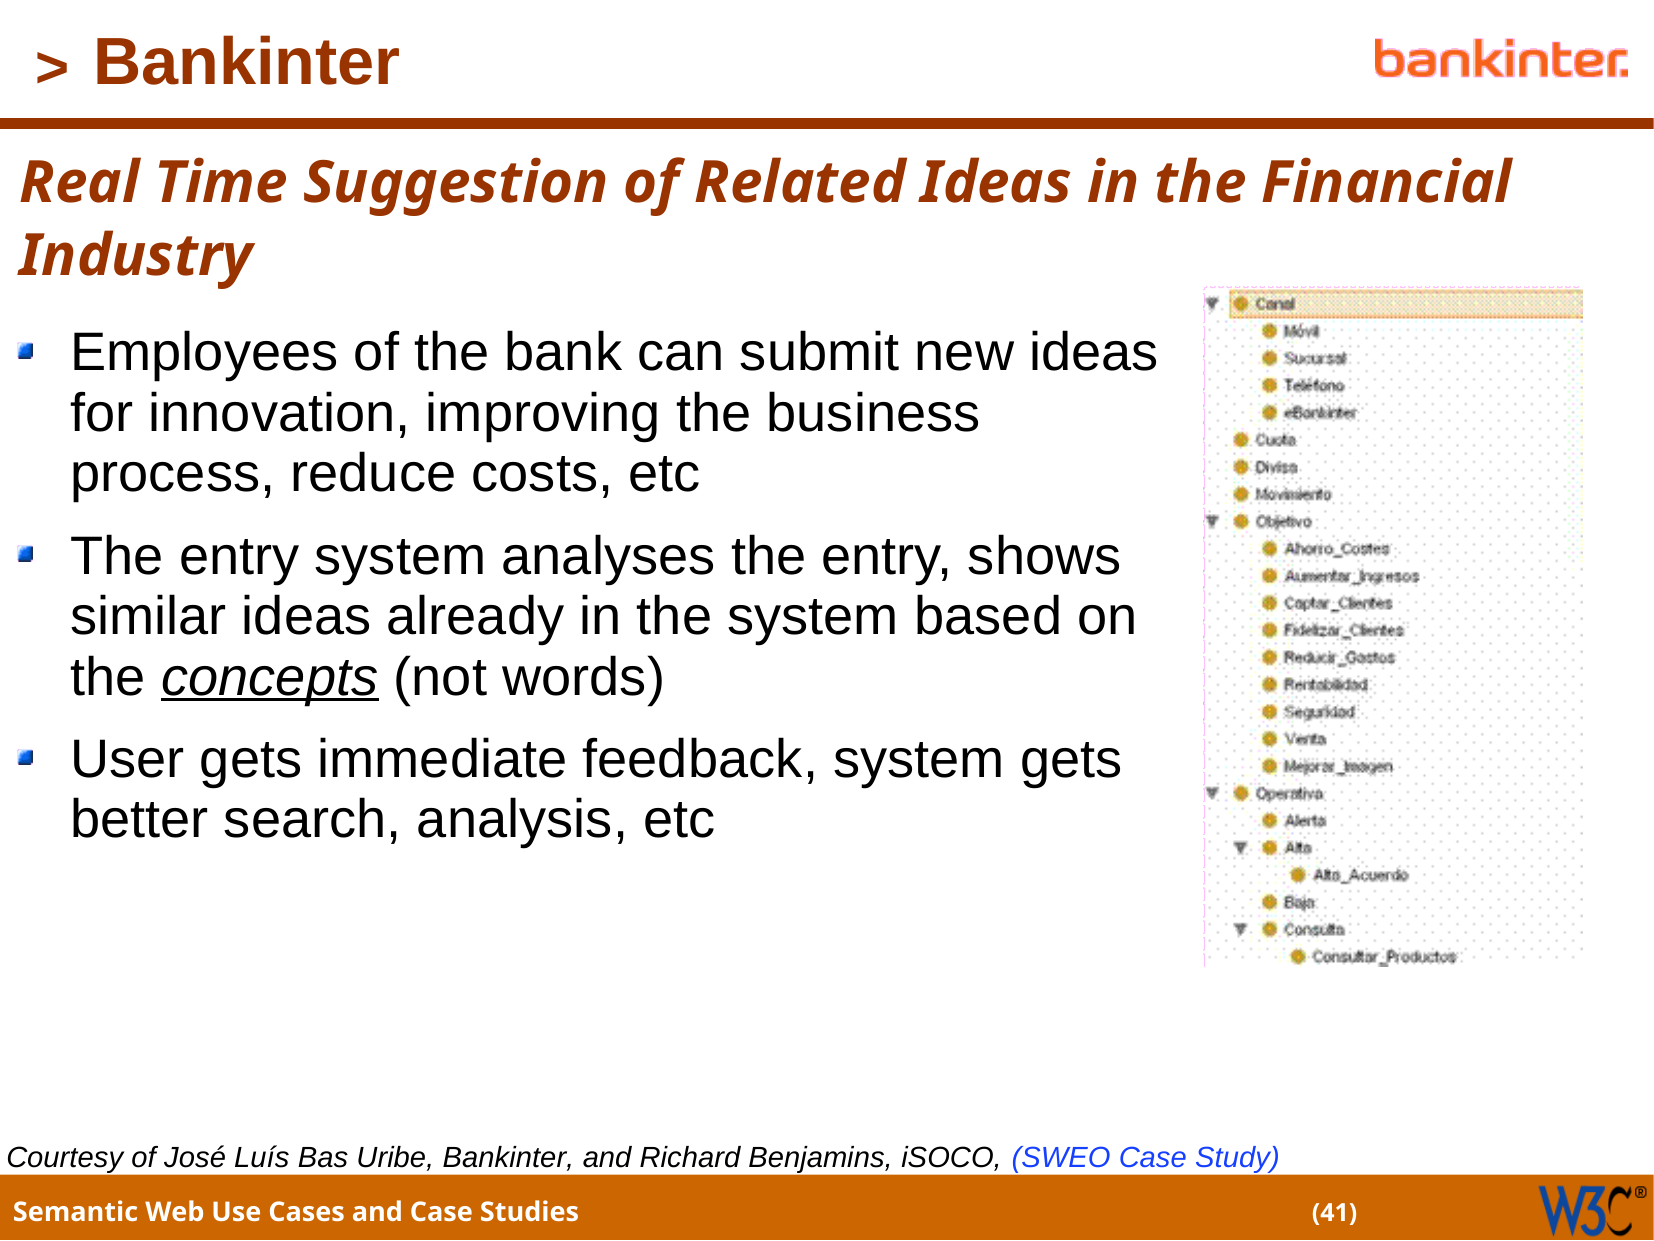

# Bankinter
Real Time Suggestion of Related Ideas in the Financial Industry
Employees of the bank can submit new ideas for innovation, improving the business process, reduce costs, etc
The entry system analyses the entry, shows similar ideas already in the system based on the concepts (not words)
User gets immediate feedback, system gets better search, analysis, etc
Courtesy of José Luís Bas Uribe, Bankinter, and Richard Benjamins, iSOCO, (SWEO Case Study)